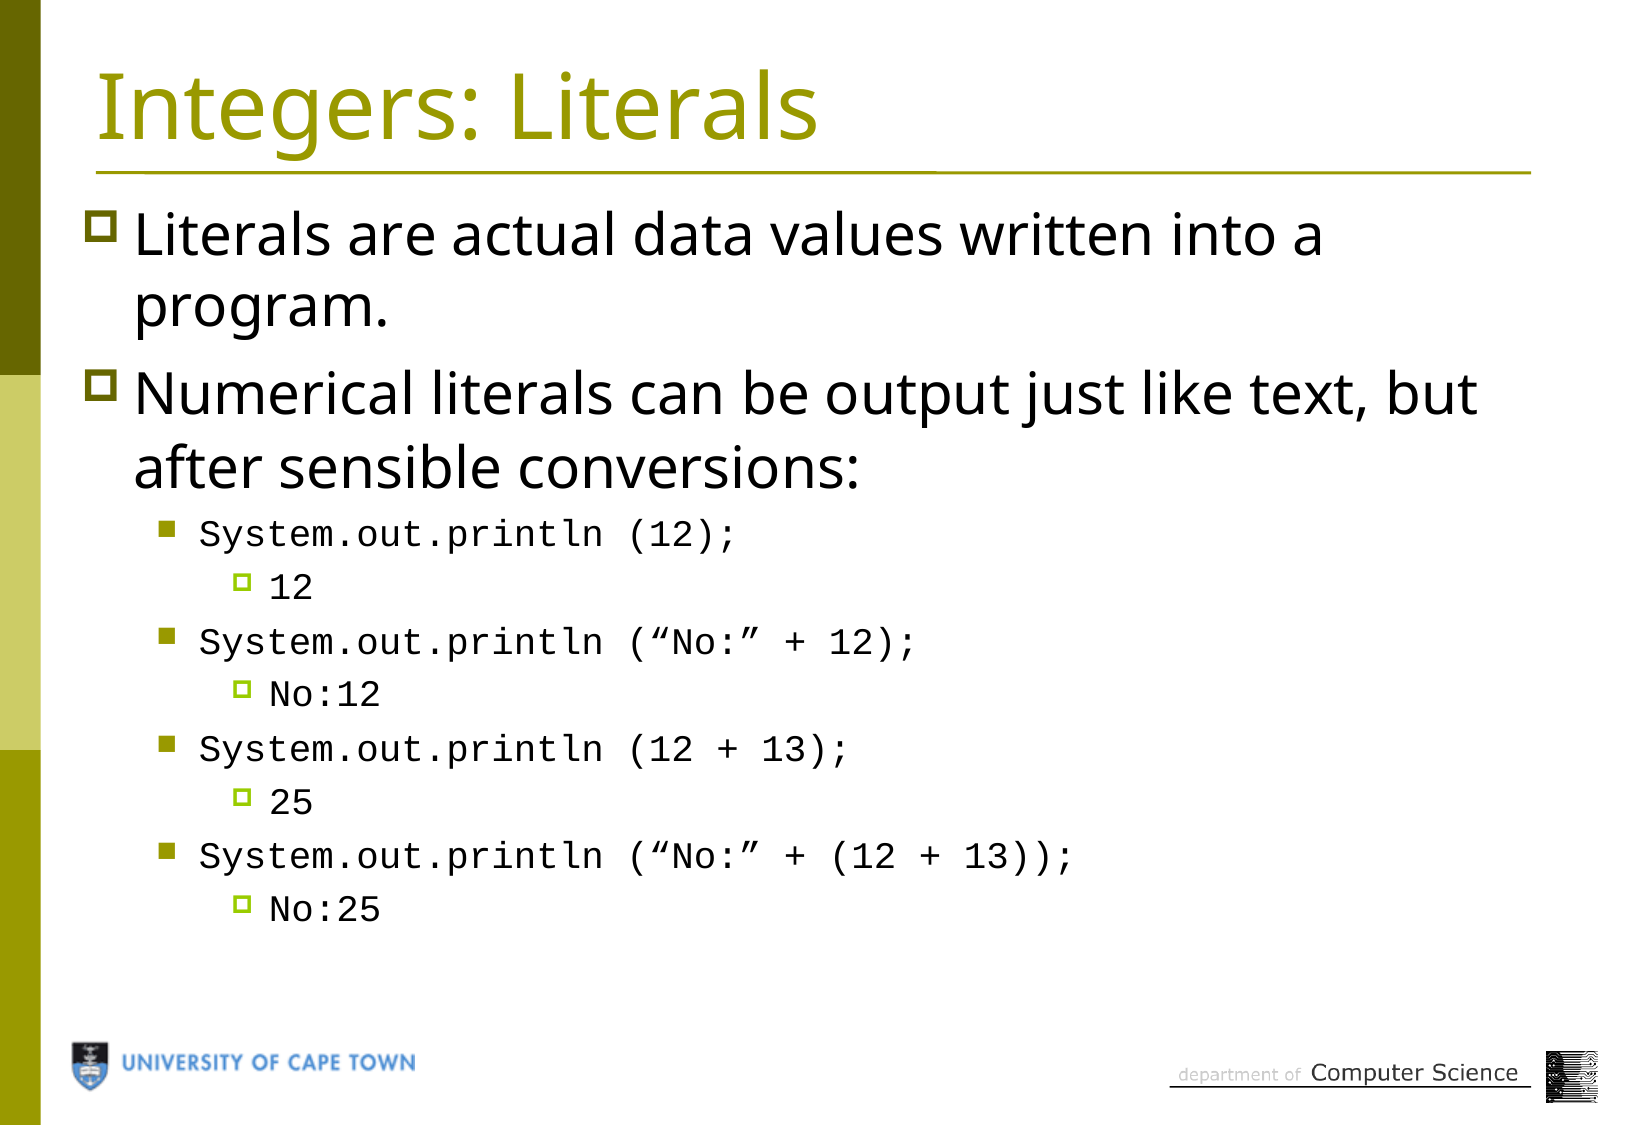

# Integers: Literals
Literals are actual data values written into a program.
Numerical literals can be output just like text, but after sensible conversions:
System.out.println (12);
12
System.out.println (“No:” + 12);
No:12
System.out.println (12 + 13);
25
System.out.println (“No:” + (12 + 13));
No:25